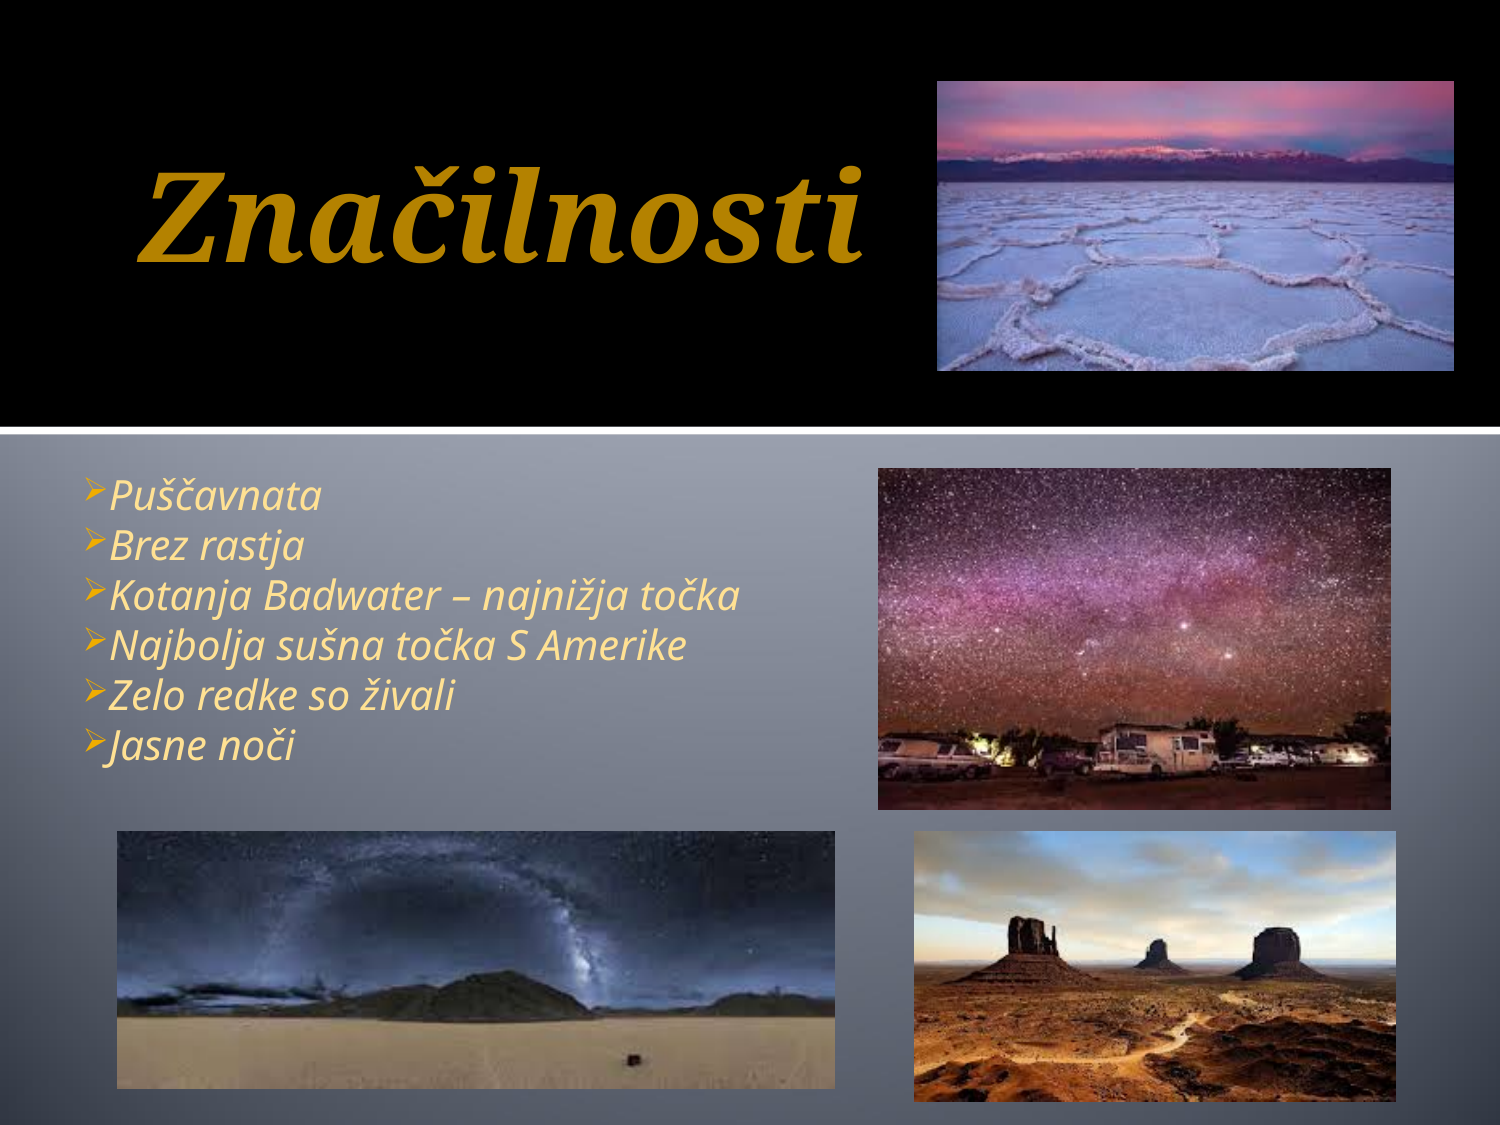

# Značilnosti
Puščavnata
Brez rastja
Kotanja Badwater – najnižja točka
Najbolja sušna točka S Amerike
Zelo redke so živali
Jasne noči